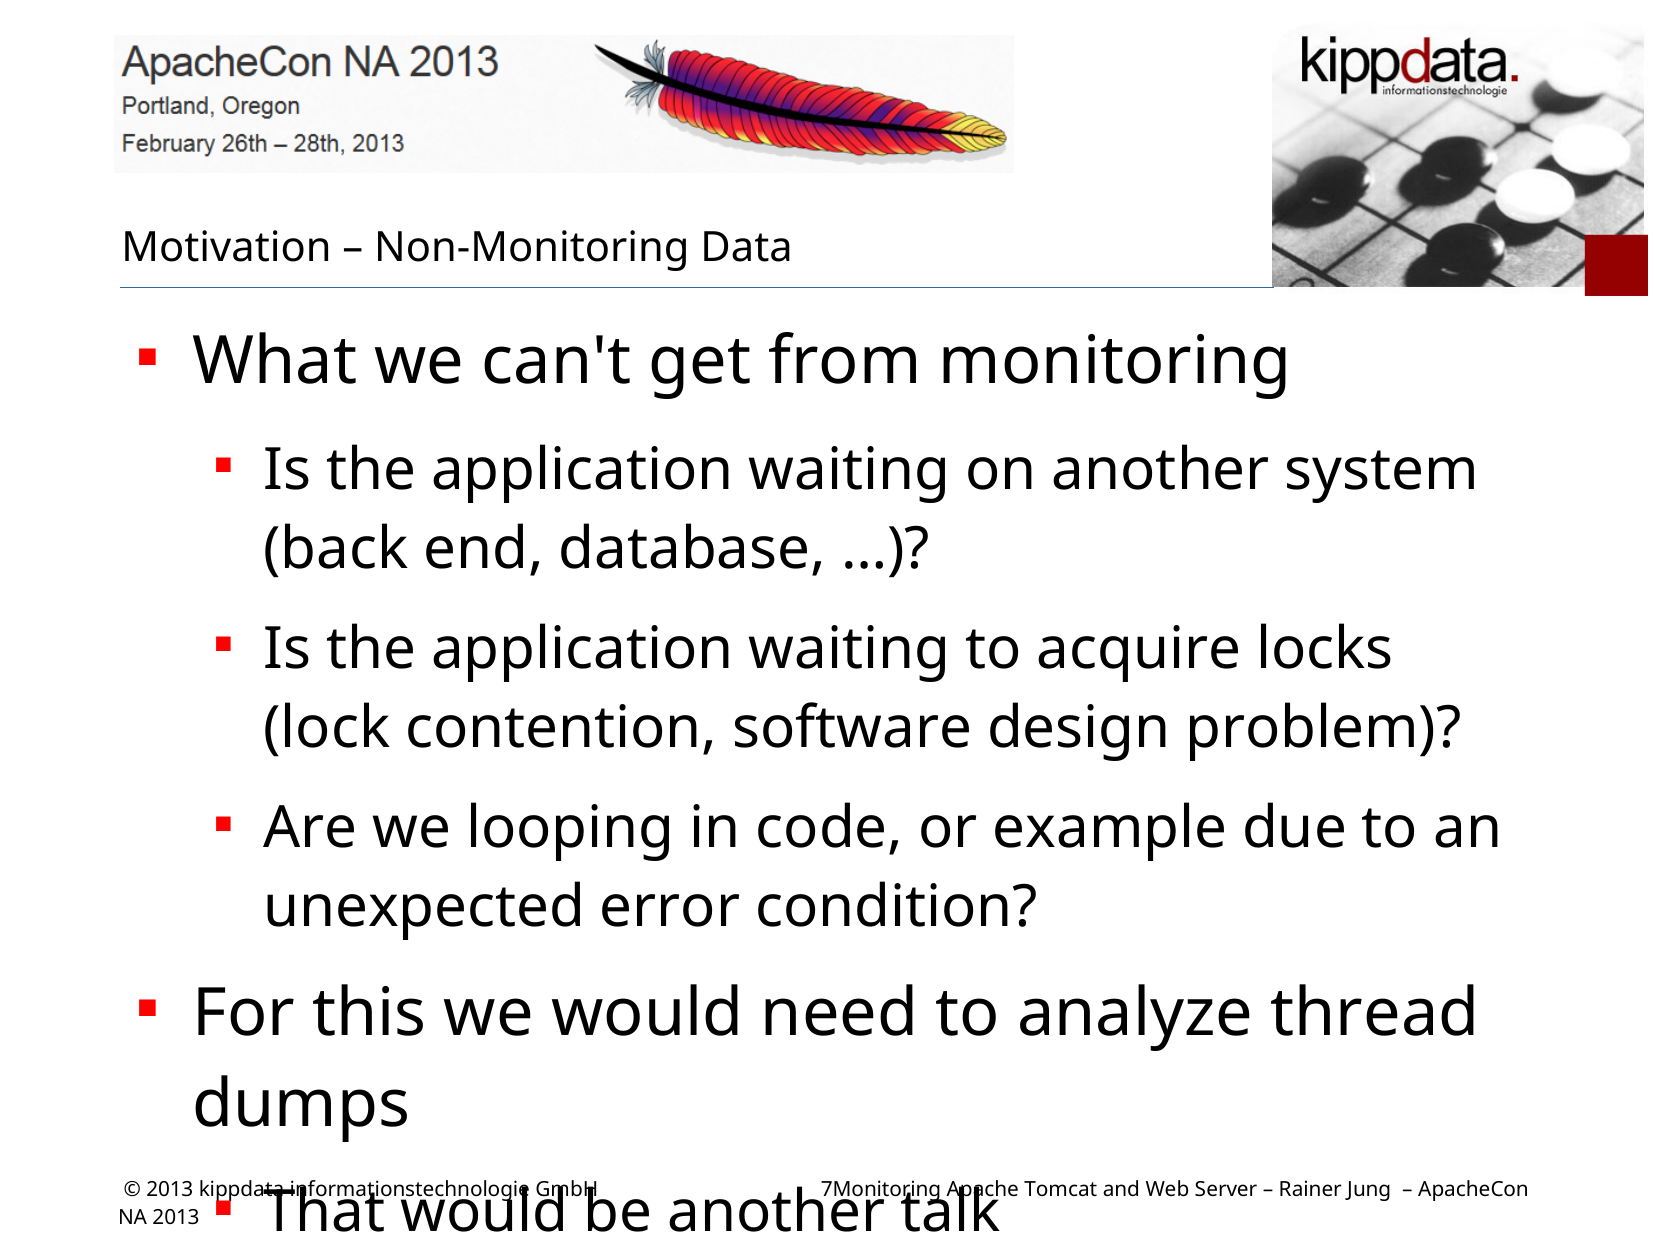

# Motivation – Non-Monitoring Data
What we can't get from monitoring
Is the application waiting on another system (back end, database, …)?
Is the application waiting to acquire locks (lock contention, software design problem)?
Are we looping in code, or example due to an unexpected error condition?
For this we would need to analyze thread dumps
That would be another talk